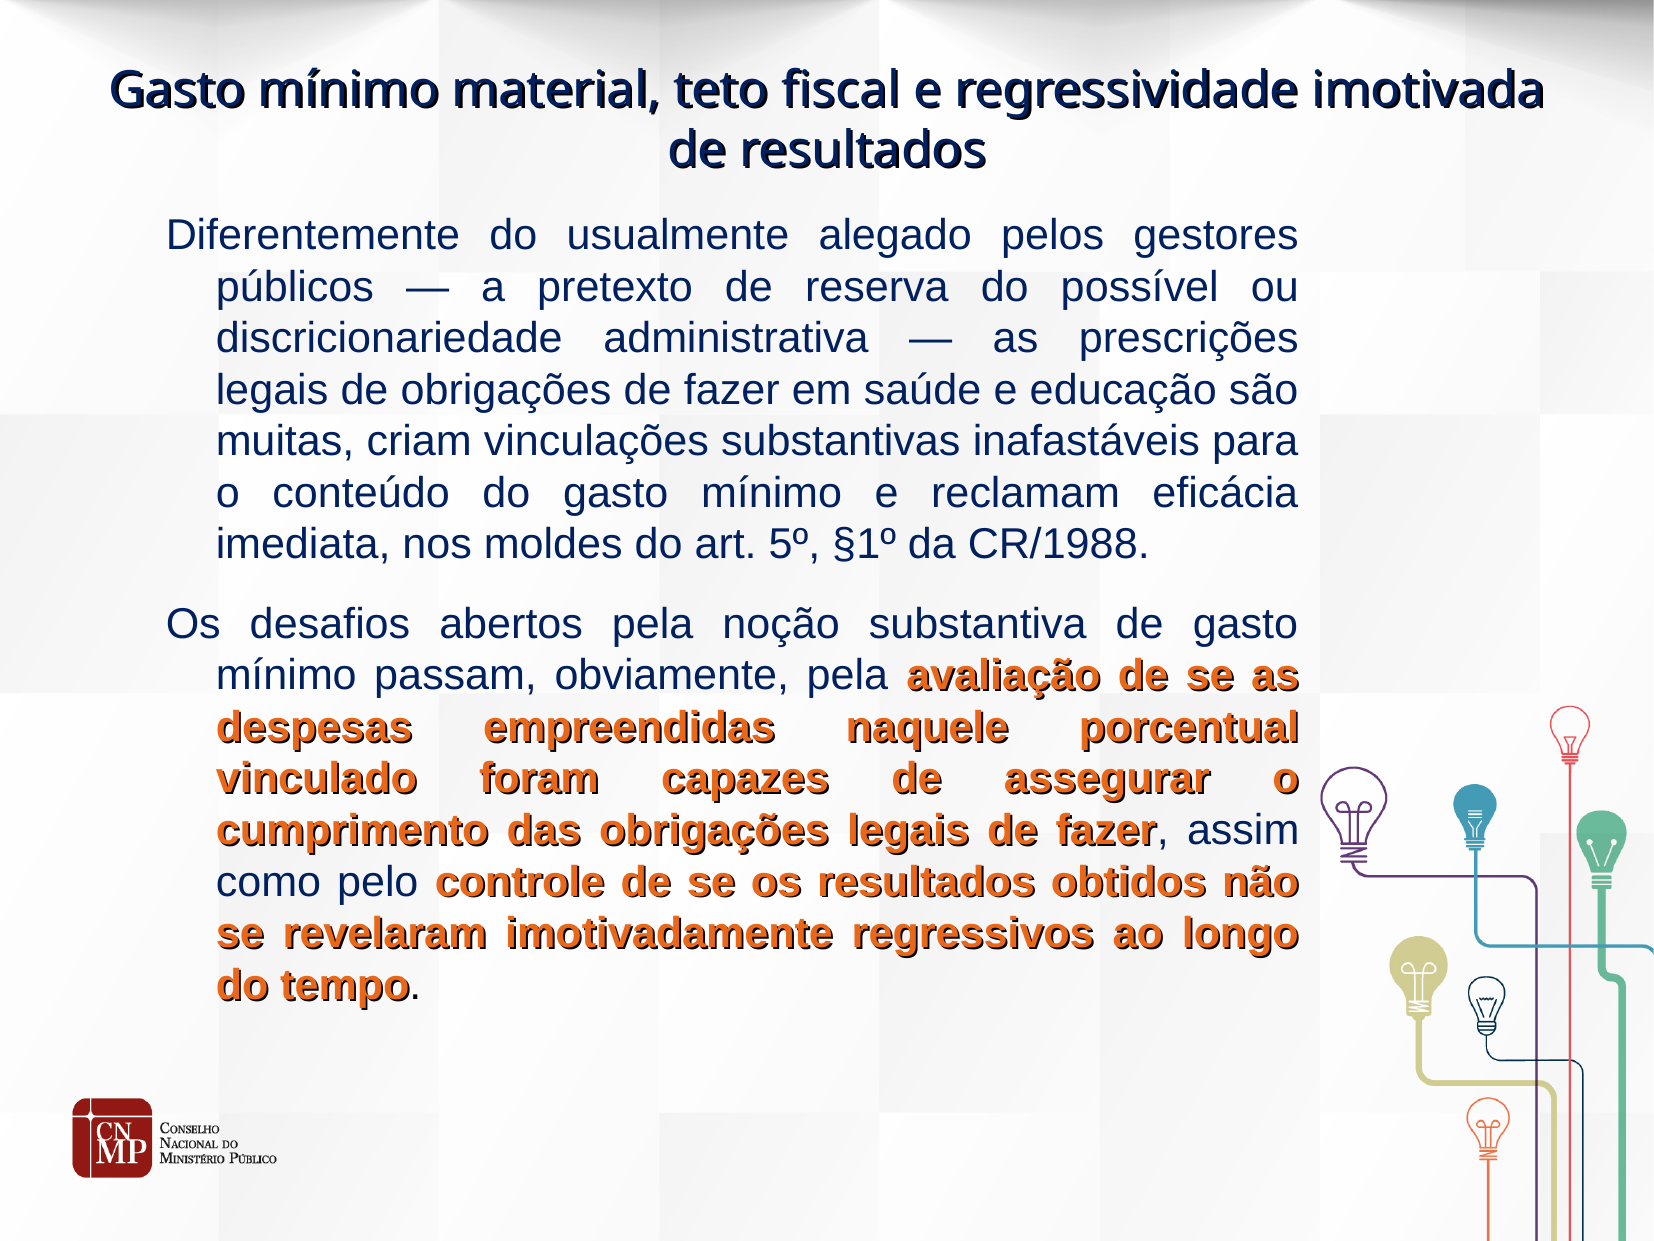

# Gasto mínimo material, teto fiscal e regressividade imotivada de resultados
Diferentemente do usualmente alegado pelos gestores públicos — a pretexto de reserva do possível ou discricionariedade administrativa — as prescrições legais de obrigações de fazer em saúde e educação são muitas, criam vinculações substantivas inafastáveis para o conteúdo do gasto mínimo e reclamam eficácia imediata, nos moldes do art. 5º, §1º da CR/1988.
Os desafios abertos pela noção substantiva de gasto mínimo passam, obviamente, pela avaliação de se as despesas empreendidas naquele porcentual vinculado foram capazes de assegurar o cumprimento das obrigações legais de fazer, assim como pelo controle de se os resultados obtidos não se revelaram imotivadamente regressivos ao longo do tempo.